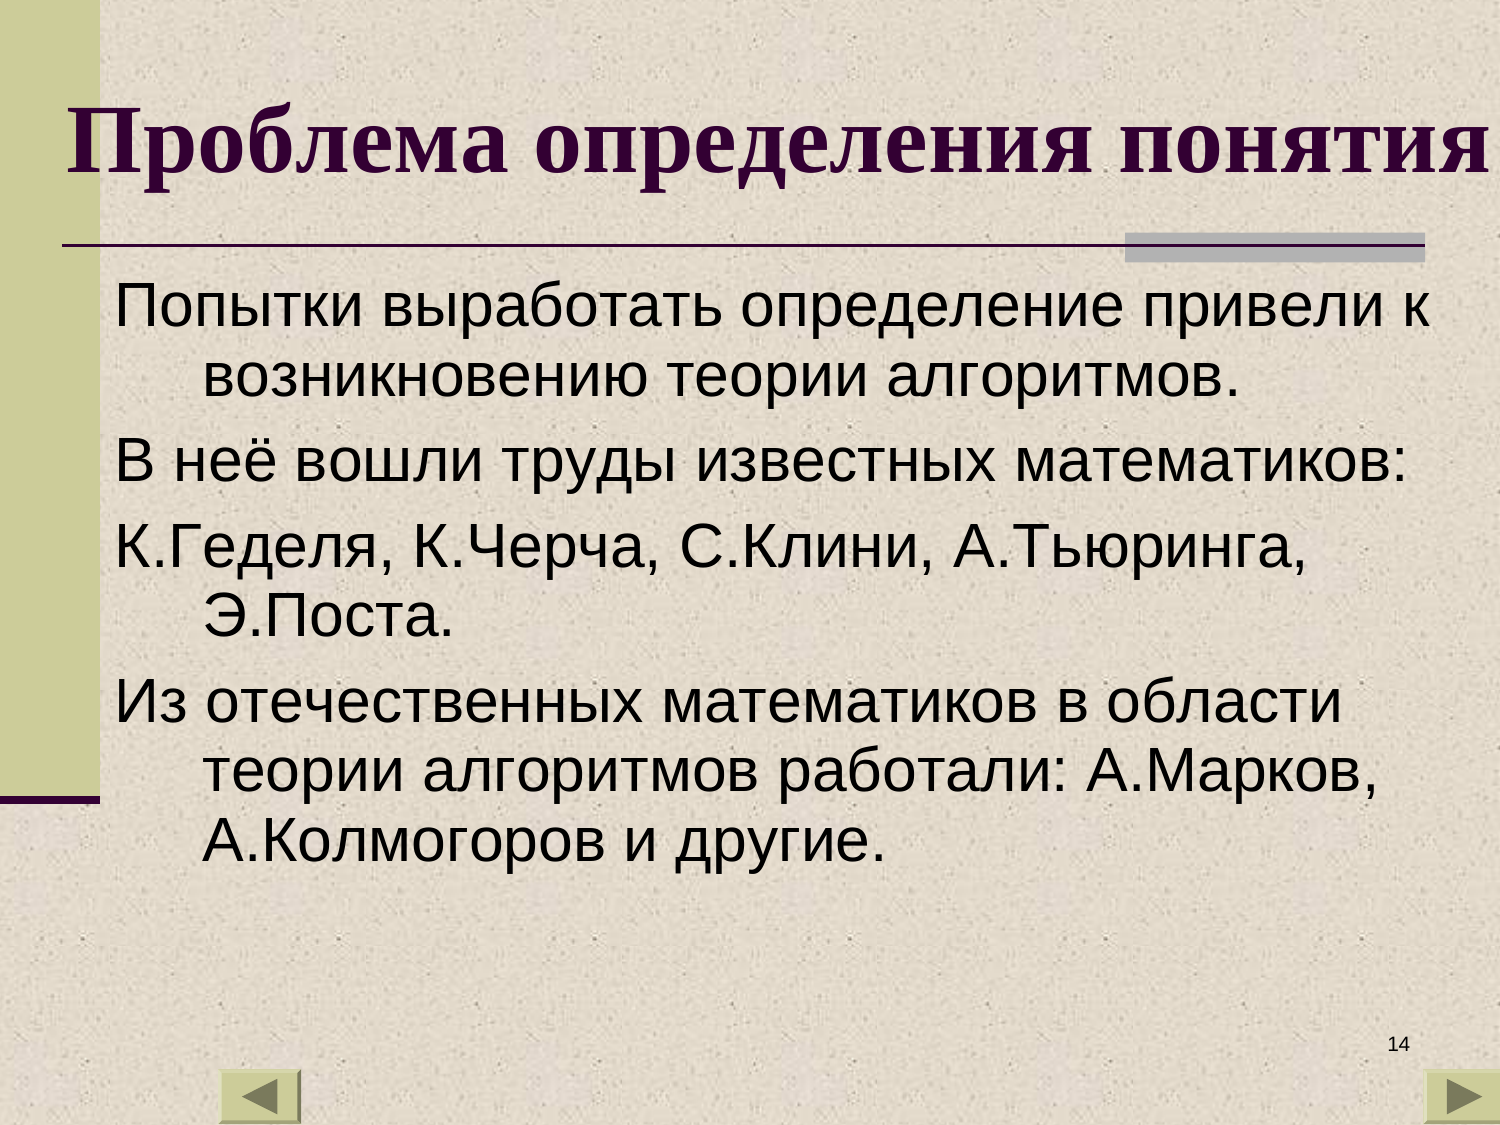

# Проблема определения понятия
Попытки выработать определение привели к возникновению теории алгоритмов.
В неё вошли труды известных математиков:
К.Геделя, К.Черча, С.Клини, А.Тьюринга, Э.Поста.
Из отечественных математиков в области теории алгоритмов работали: А.Марков, А.Колмогоров и другие.
14